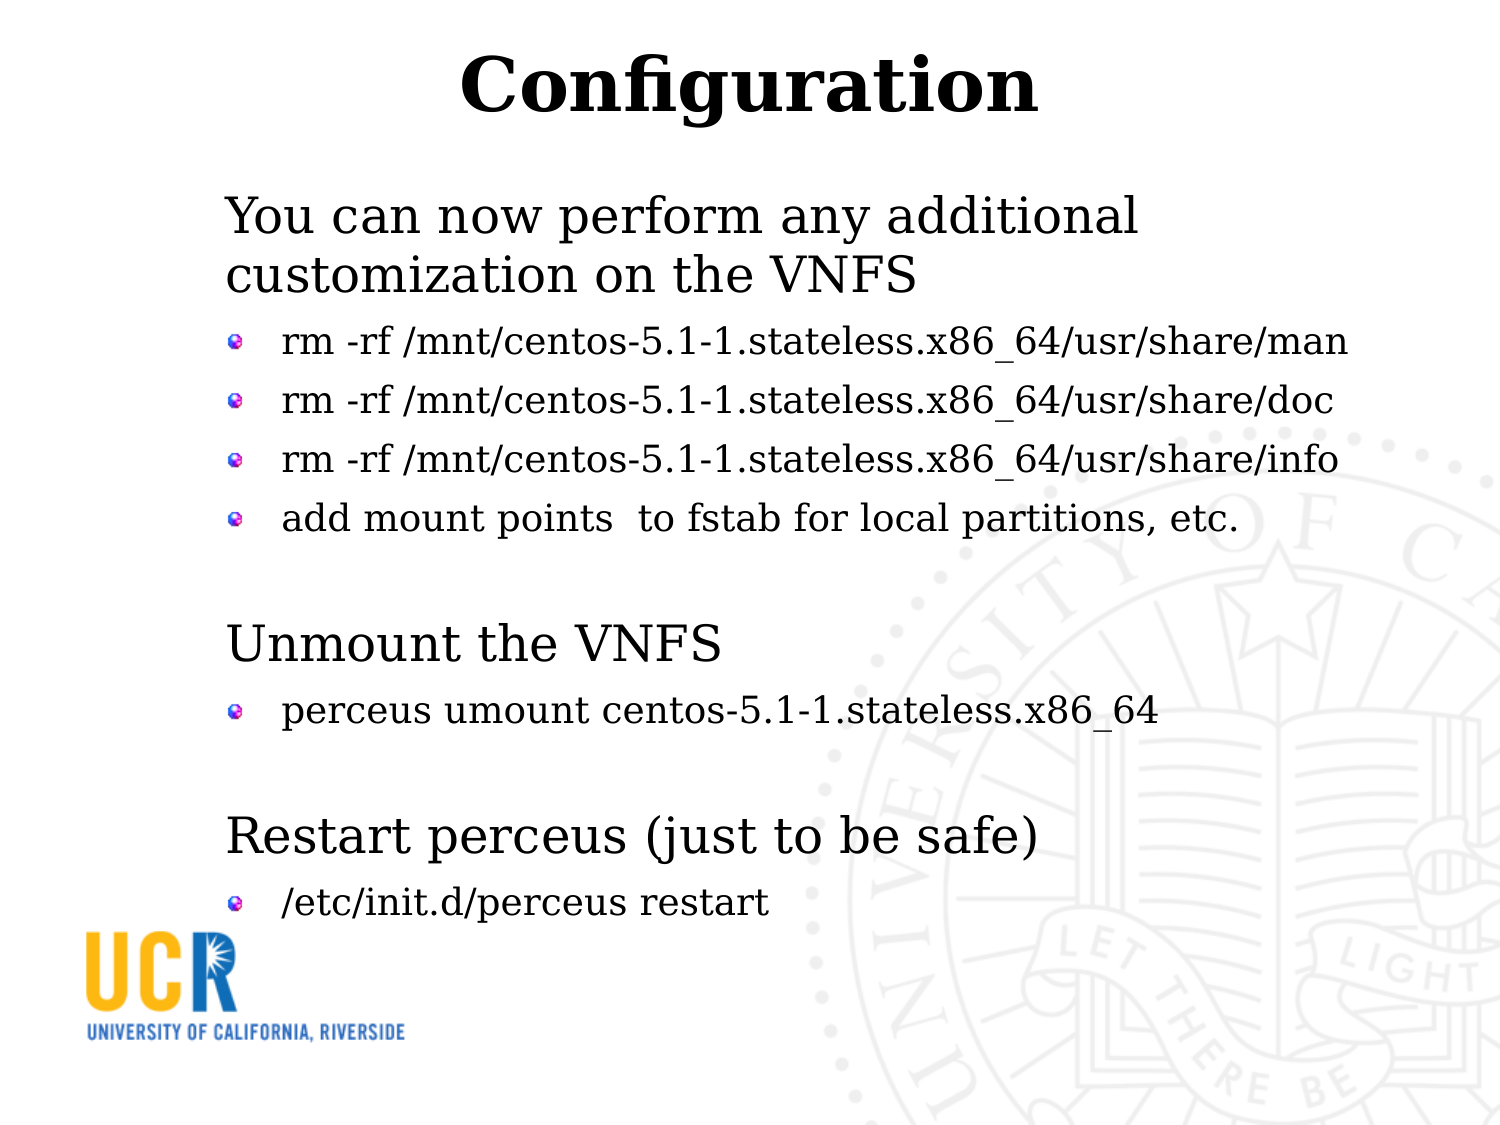

# Configuration
You can now perform any additional customization on the VNFS
rm -rf /mnt/centos-5.1-1.stateless.x86_64/usr/share/man
rm -rf /mnt/centos-5.1-1.stateless.x86_64/usr/share/doc
rm -rf /mnt/centos-5.1-1.stateless.x86_64/usr/share/info
add mount points to fstab for local partitions, etc.
Unmount the VNFS
perceus umount centos-5.1-1.stateless.x86_64
Restart perceus (just to be safe)
/etc/init.d/perceus restart